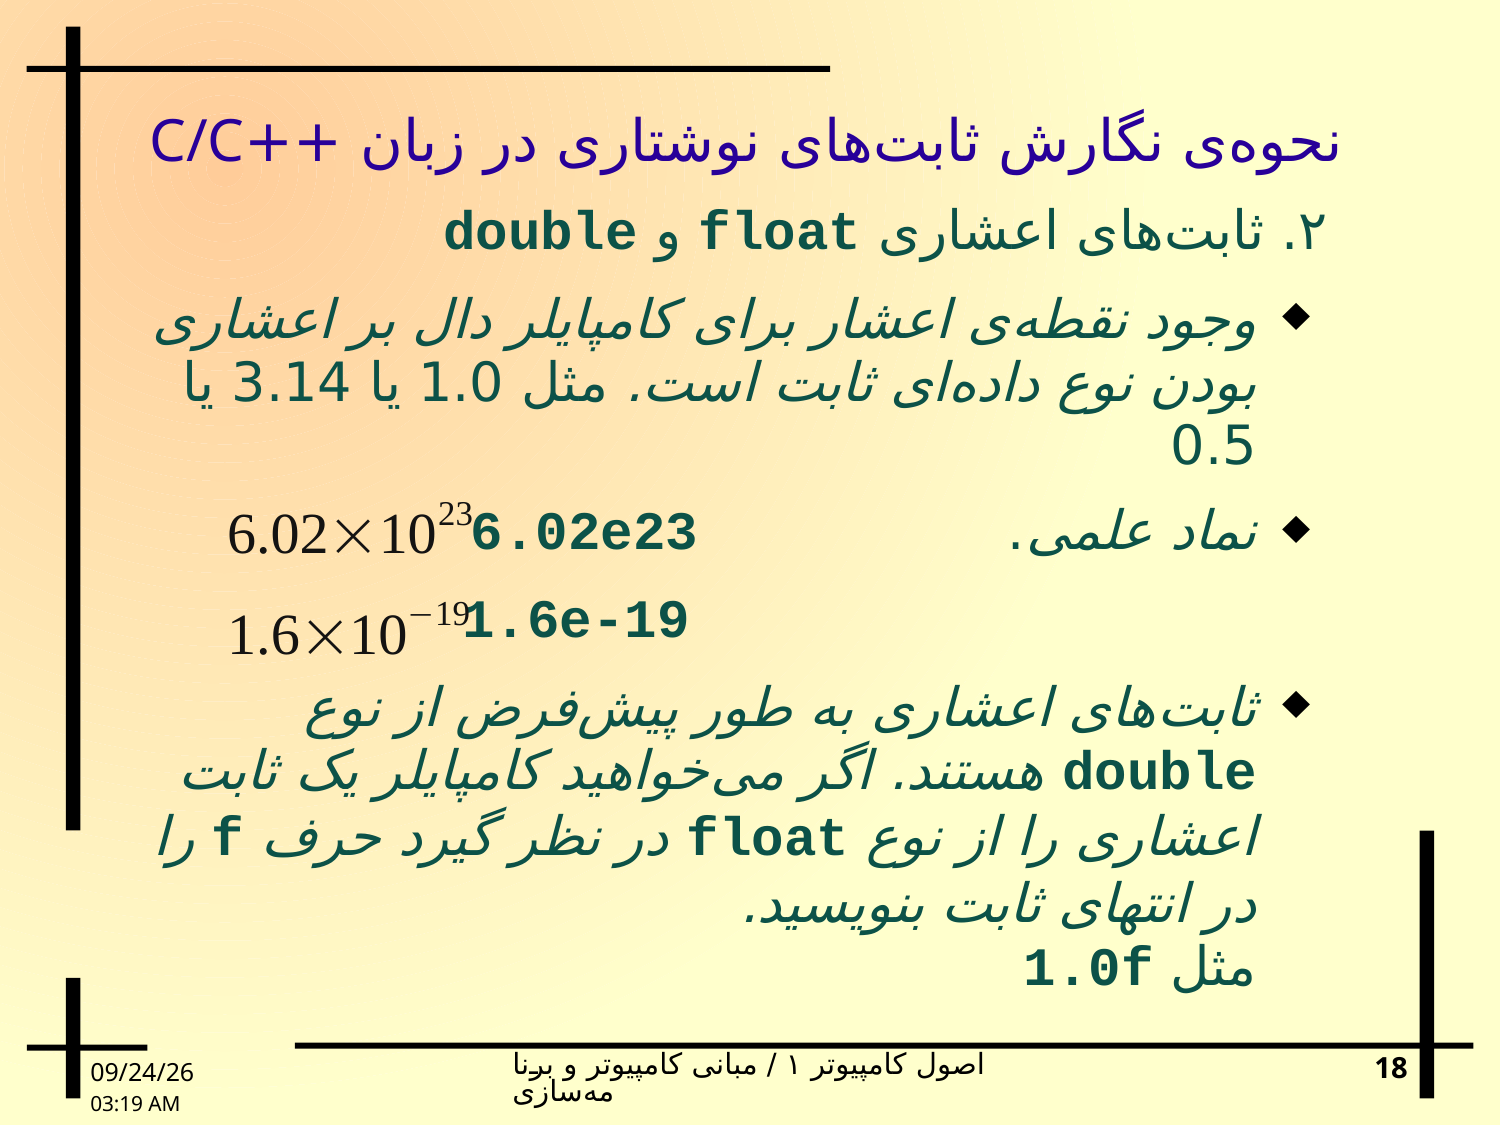

نحوه‌ی نگارش ثابت‌های نوشتاری در زبان ++C/C
# ۲. ثابت‌های اعشاری float و double
وجود نقطه‌ی اعشار برای کامپایلر دال بر اعشاری بودن نوع داده‌ای ثابت است. مثل 1.0 یا 3.14 یا 0.5
نماد علمی. 6.02e23
 1.6e-19
ثابت‌های اعشاری به طور پیش‌فرض از نوع double هستند. اگر می‌خواهید کامپایلر یک ثابت اعشاری را از نوع float در نظر گیرد حرف f را در انتهای ثابت بنویسید.
مثل 1.0f
اصول کامپیوتر ۱ / مبانی کامپیوتر و برنامه‌سازی
18